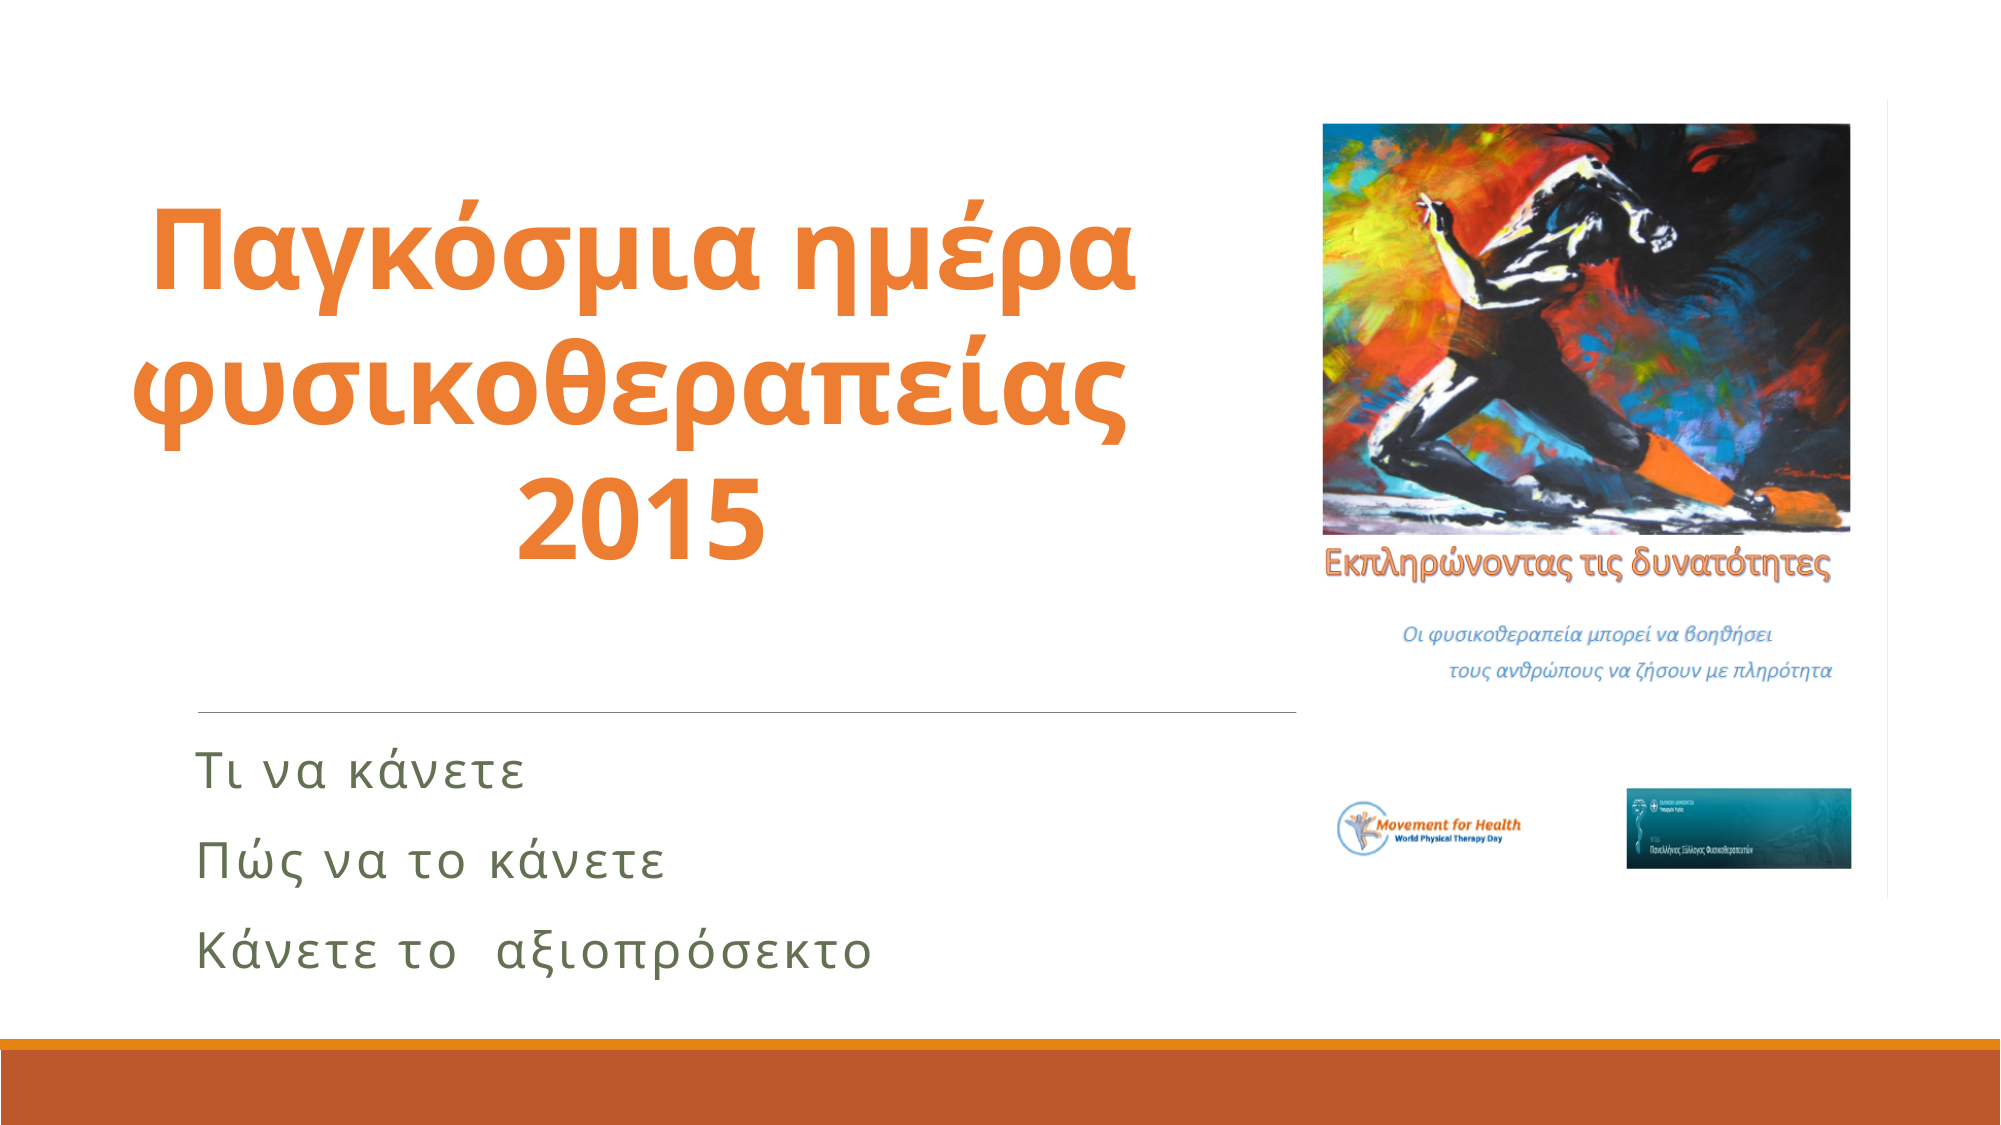

# Παγκόσμια ημέρα φυσικοθεραπείας 2015
Τι να κάνετε
Πώς να το κάνετε
Κάνετε το αξιοπρόσεκτο